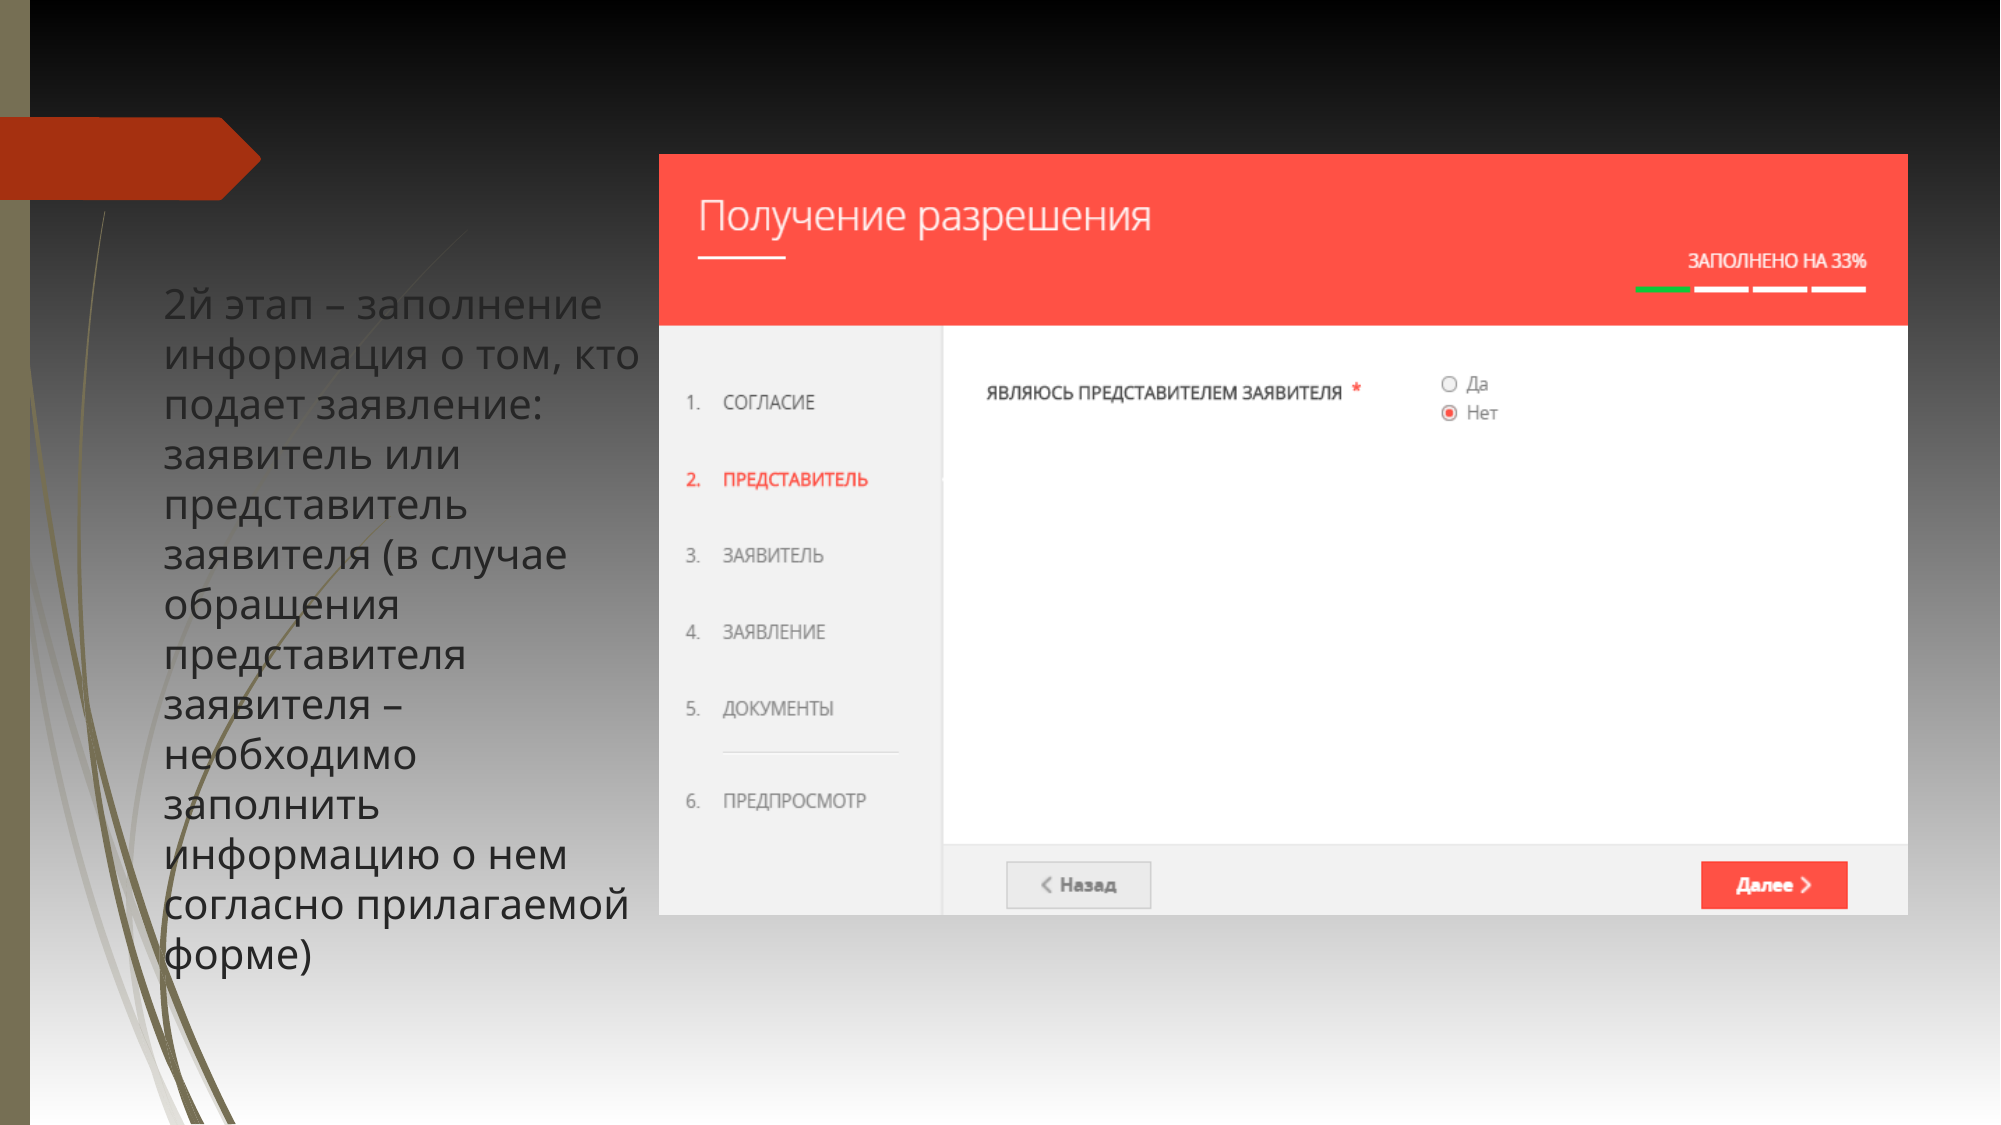

# 2й этап – заполнение информация о том, кто подает заявление: заявитель или представитель заявителя (в случае обращения представителя заявителя – необходимо заполнить информацию о нем согласно прилагаемой форме)